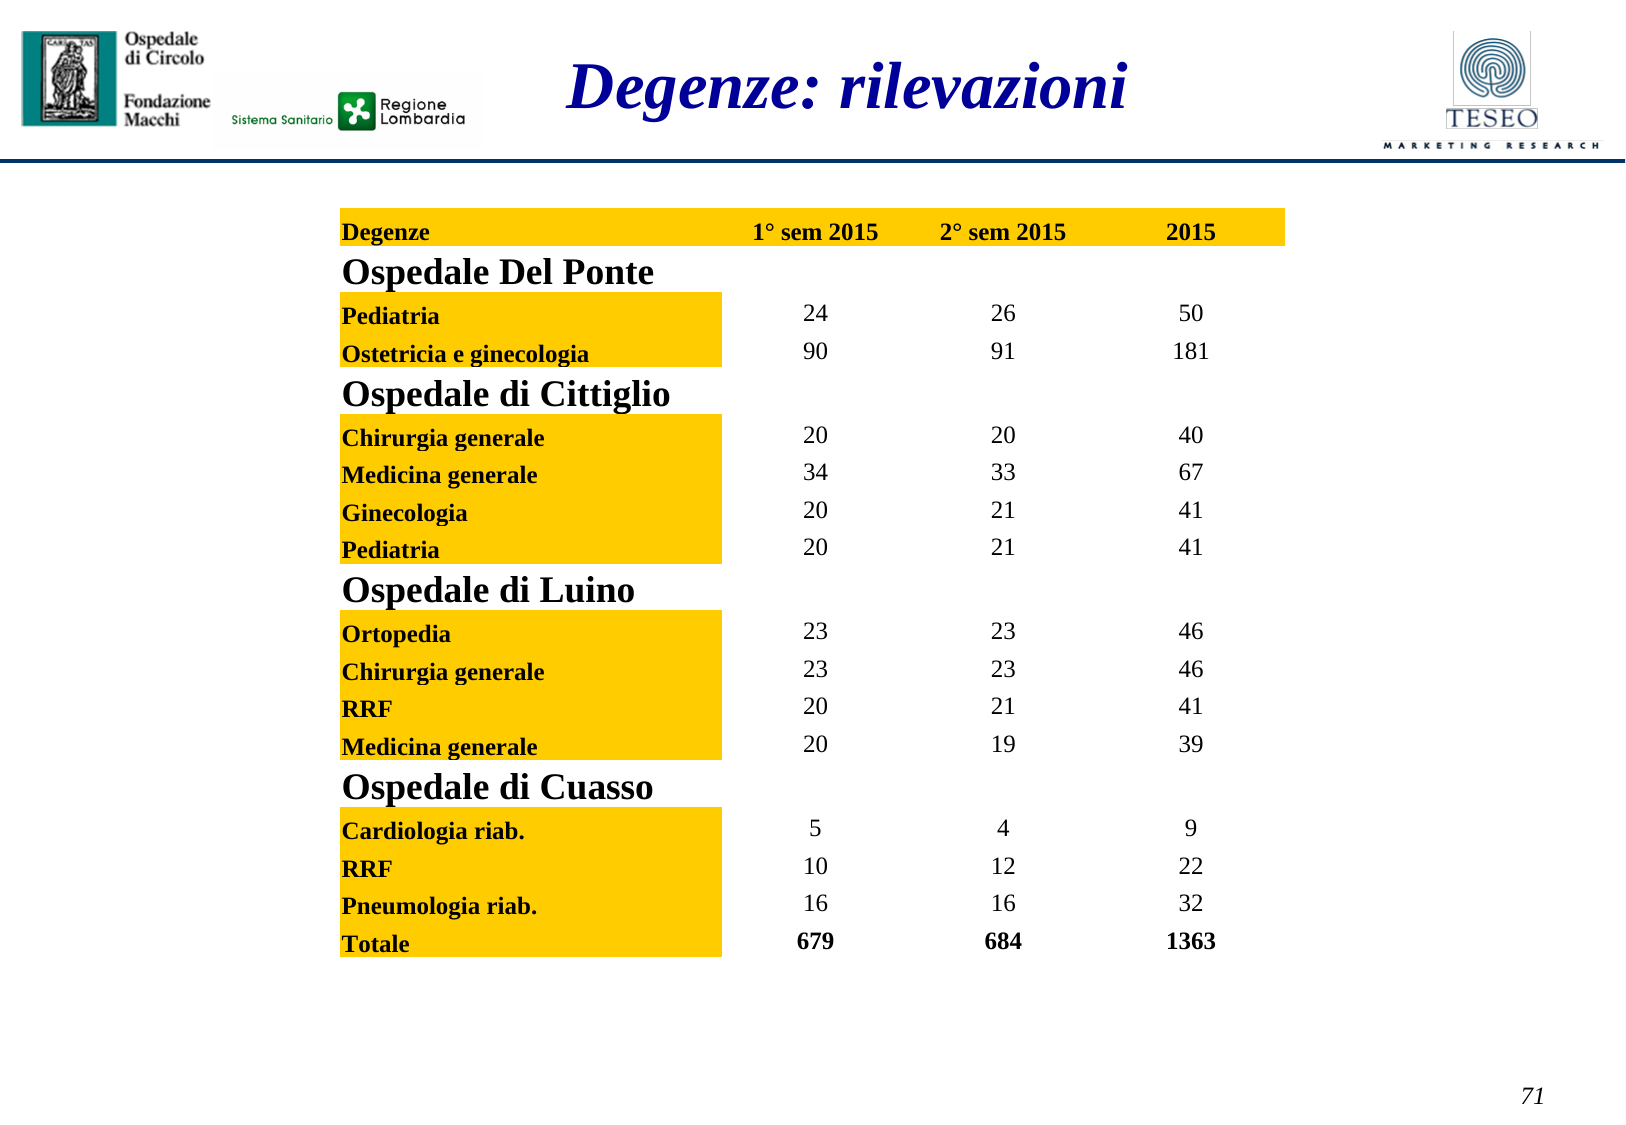

Degenze: rilevazioni
| Degenze | 1° sem 2015 | 2° sem 2015 | 2015 |
| --- | --- | --- | --- |
| Ospedale Del Ponte | | | |
| Pediatria | 24 | 26 | 50 |
| Ostetricia e ginecologia | 90 | 91 | 181 |
| Ospedale di Cittiglio | | | |
| Chirurgia generale | 20 | 20 | 40 |
| Medicina generale | 34 | 33 | 67 |
| Ginecologia | 20 | 21 | 41 |
| Pediatria | 20 | 21 | 41 |
| Ospedale di Luino | | | |
| Ortopedia | 23 | 23 | 46 |
| Chirurgia generale | 23 | 23 | 46 |
| RRF | 20 | 21 | 41 |
| Medicina generale | 20 | 19 | 39 |
| Ospedale di Cuasso | | | |
| Cardiologia riab. | 5 | 4 | 9 |
| RRF | 10 | 12 | 22 |
| Pneumologia riab. | 16 | 16 | 32 |
| Totale | 679 | 684 | 1363 |